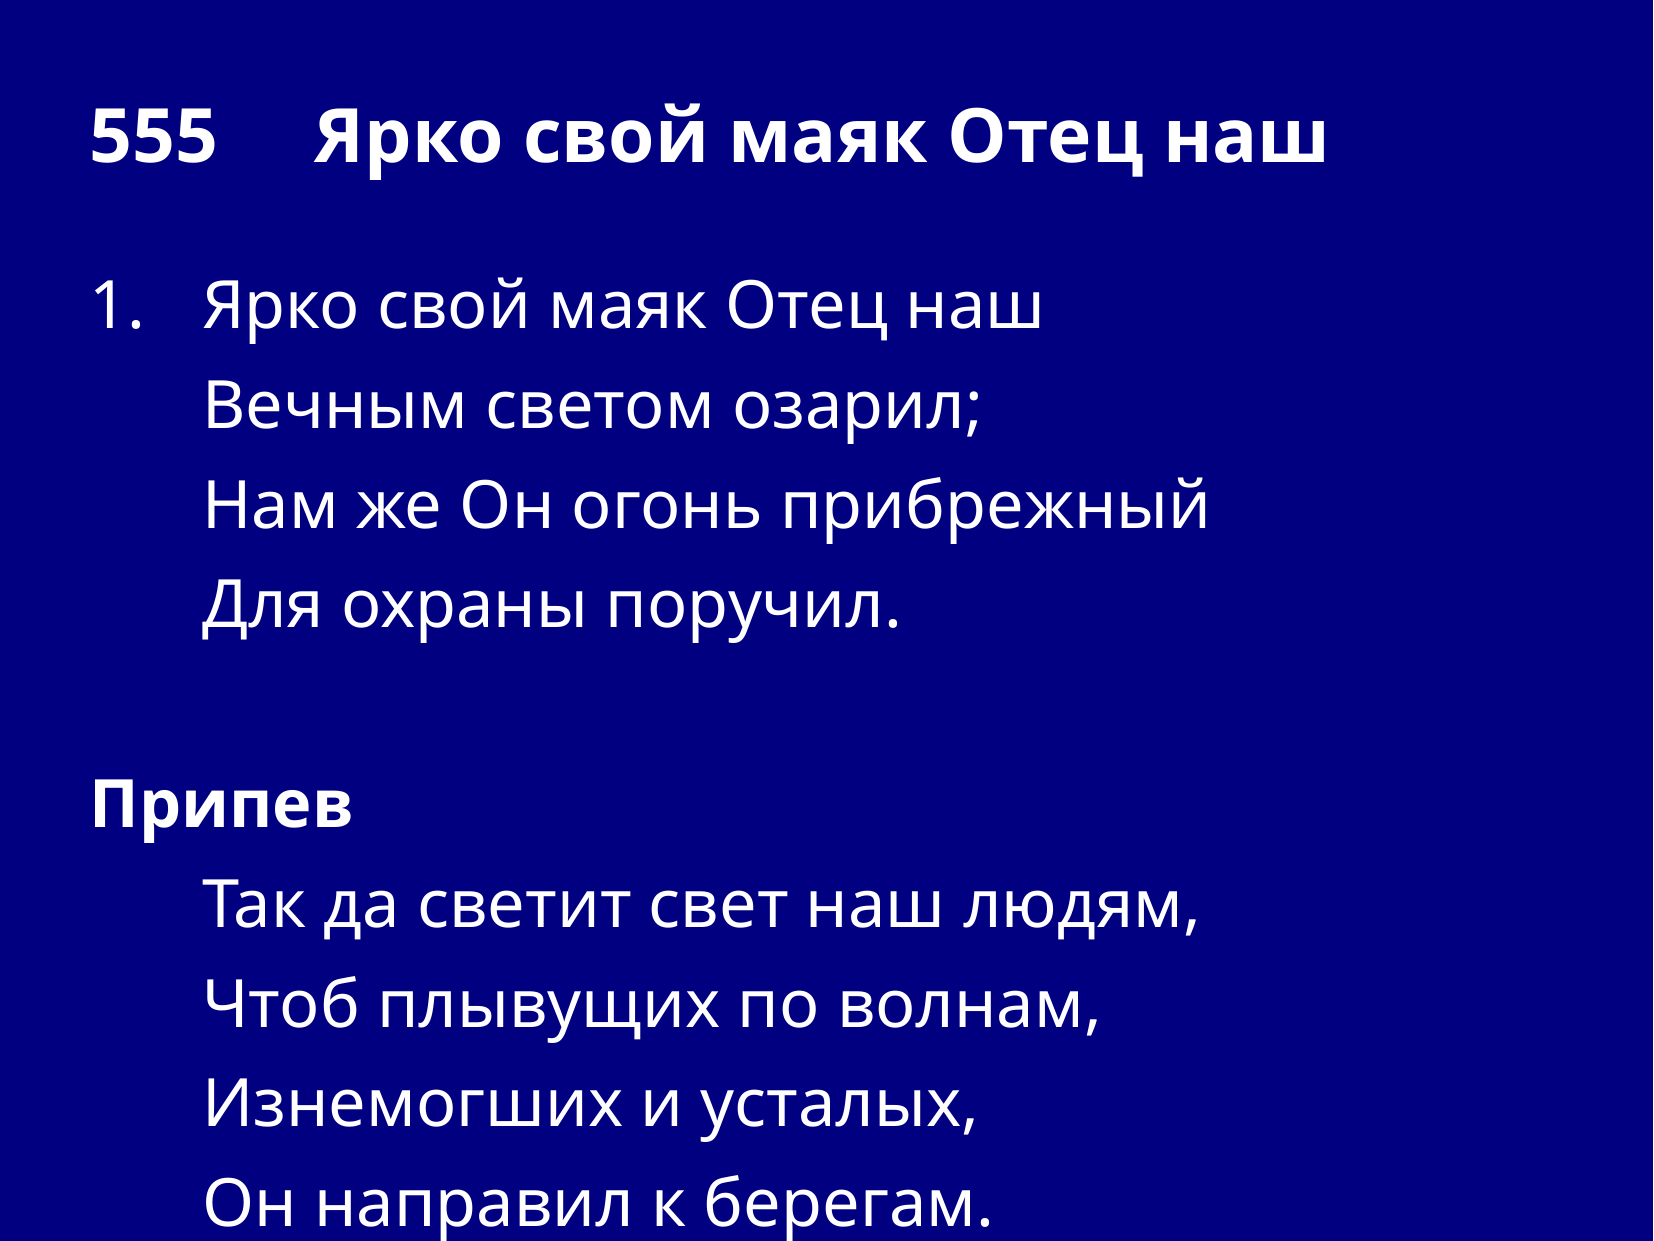

555	Ярко свой маяк Отец наш
1.	Ярко свой маяк Отец наш
	Вечным светом озарил;
	Нам же Он огонь прибрежный
	Для охраны поручил.
Припев
	Так да светит свет наш людям,
	Чтоб плывущих по волнам,
	Изнемогших и усталых,
	Он направил к берегам.